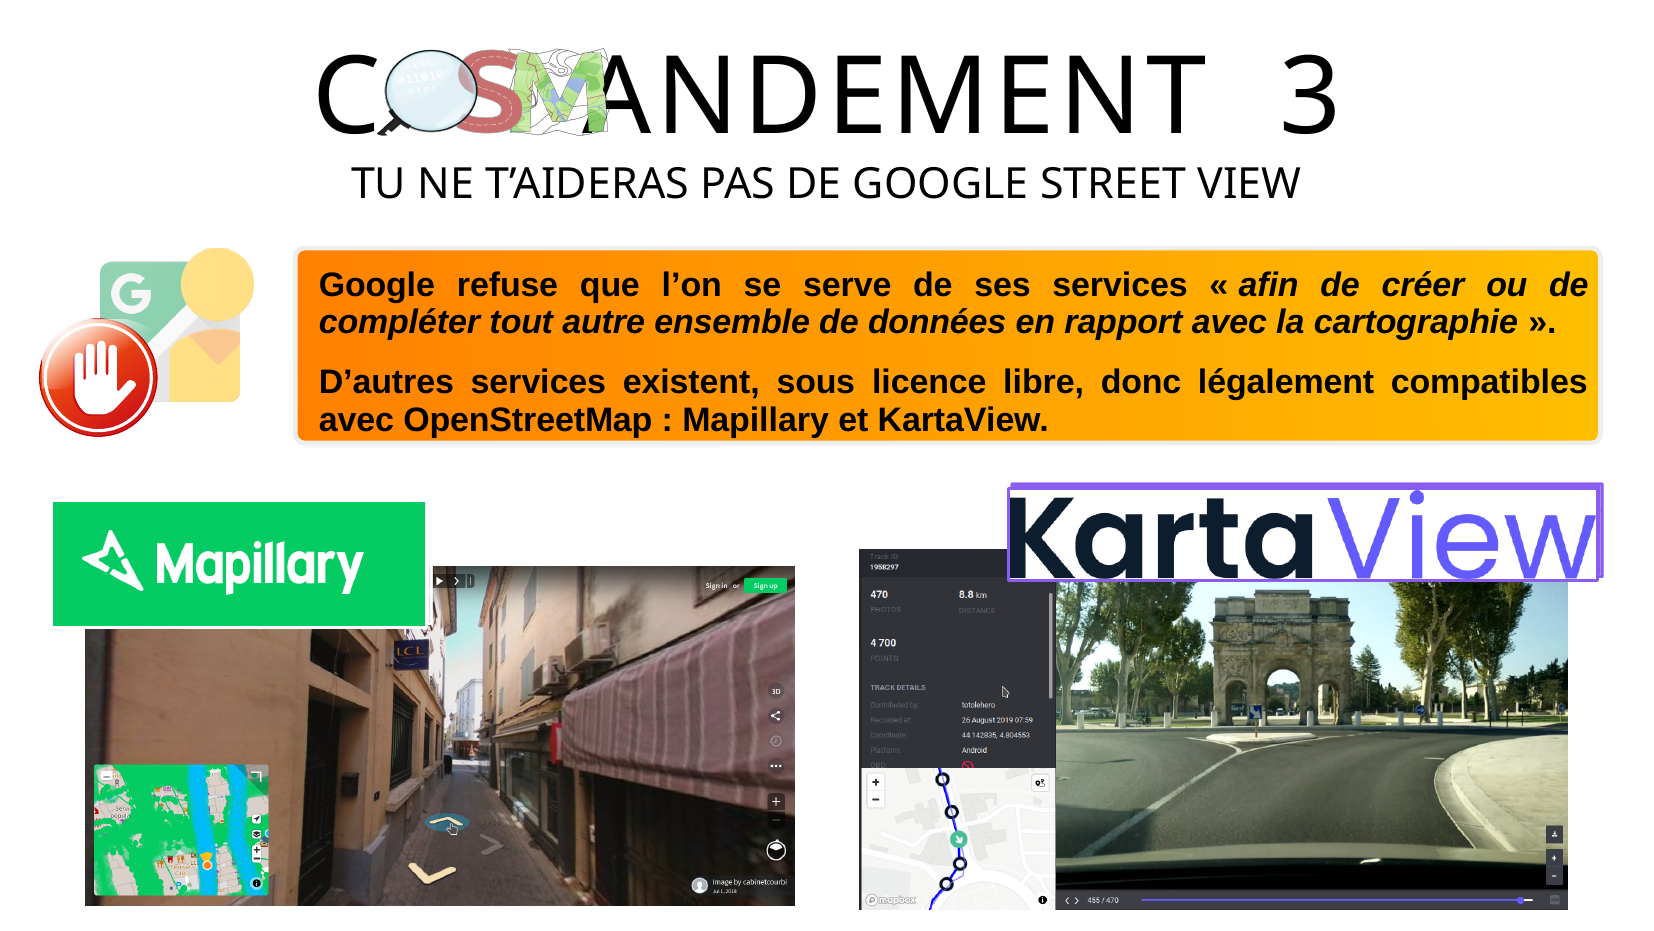

# C ANDEMENT 3
Tu ne t’aideras pas de Google Street View
Google refuse que l’on se serve de ses services « afin de créer ou de compléter tout autre ensemble de données en rapport avec la cartographie ».
D’autres services existent, sous licence libre, donc légalement compatibles avec OpenStreetMap : Mapillary et KartaView.